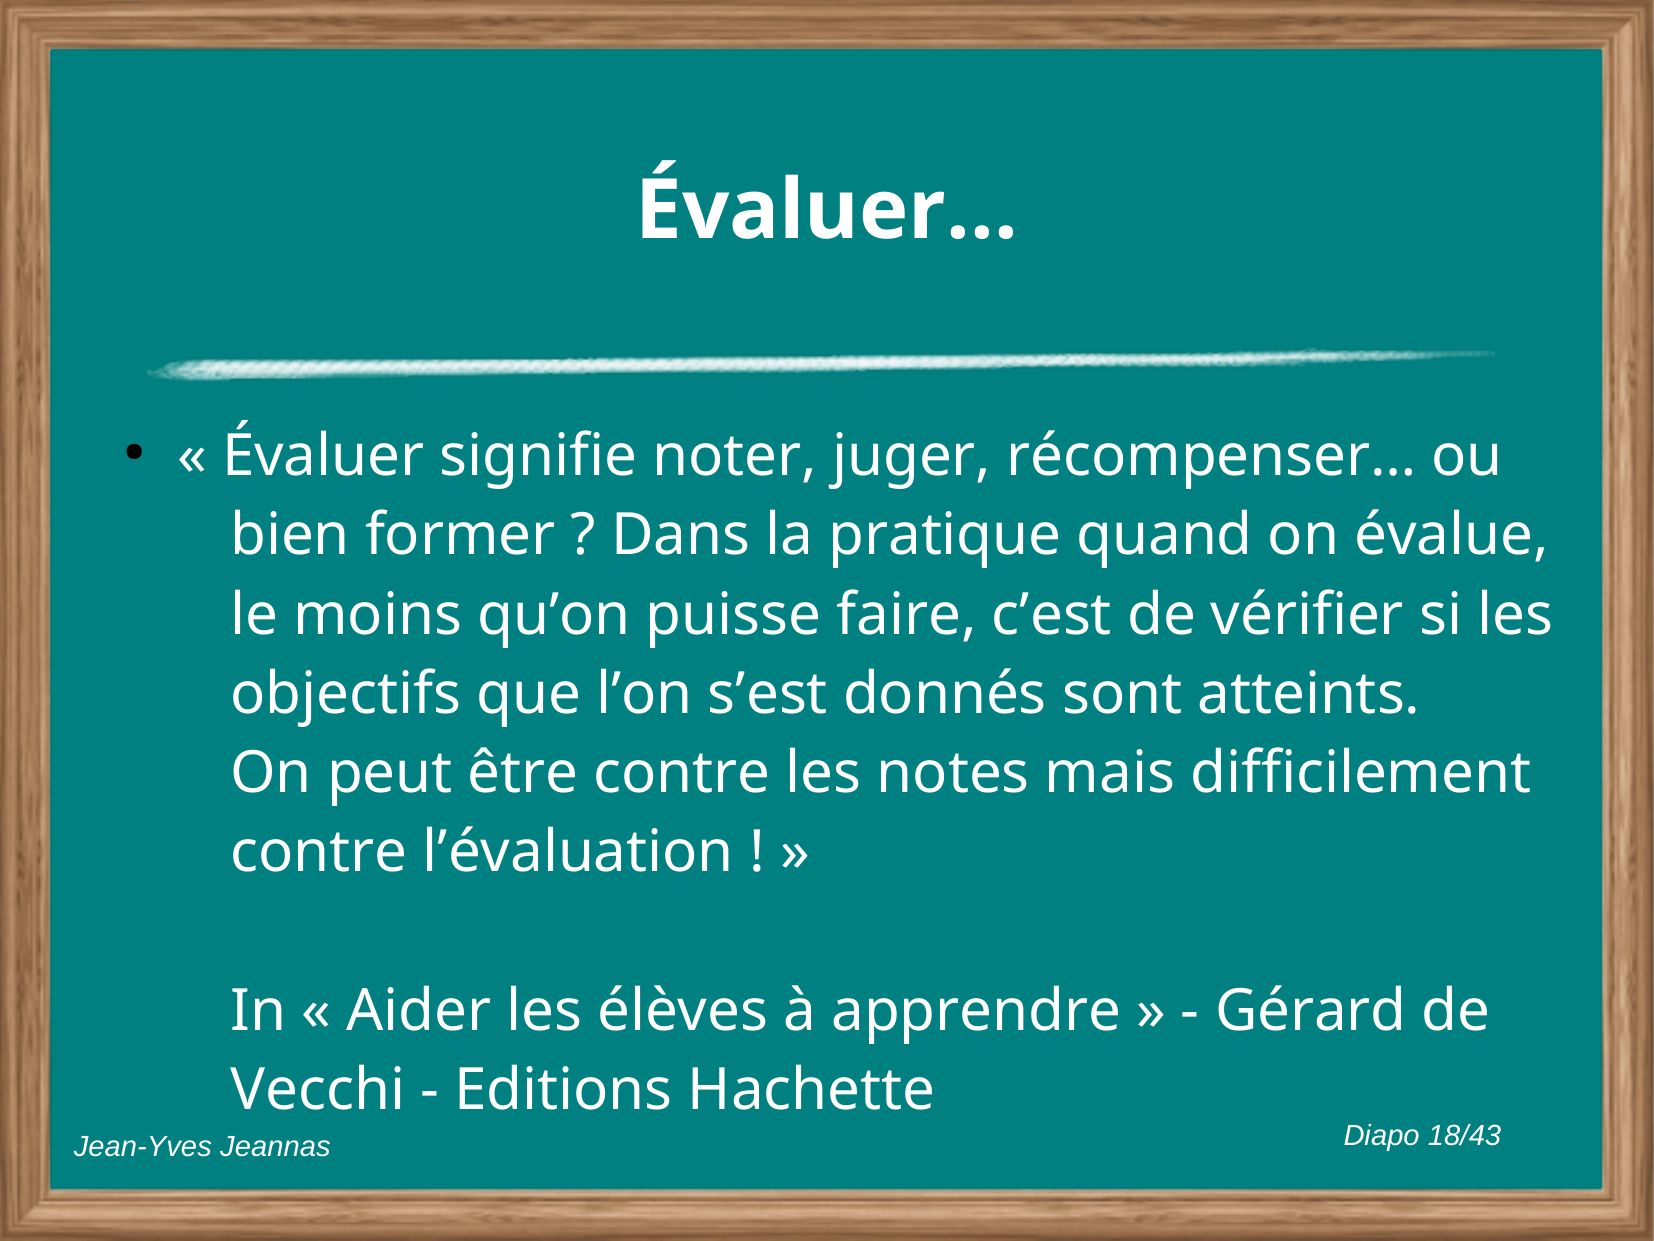

# Évaluer...
« Évaluer signifie noter, juger, récompenser… ou bien former ? Dans la pratique quand on évalue, le moins qu’on puisse faire, c’est de vérifier si les objectifs que l’on s’est donnés sont atteints.
On peut être contre les notes mais difficilement contre l’évaluation ! »
In « Aider les élèves à apprendre » - Gérard de Vecchi - Editions Hachette